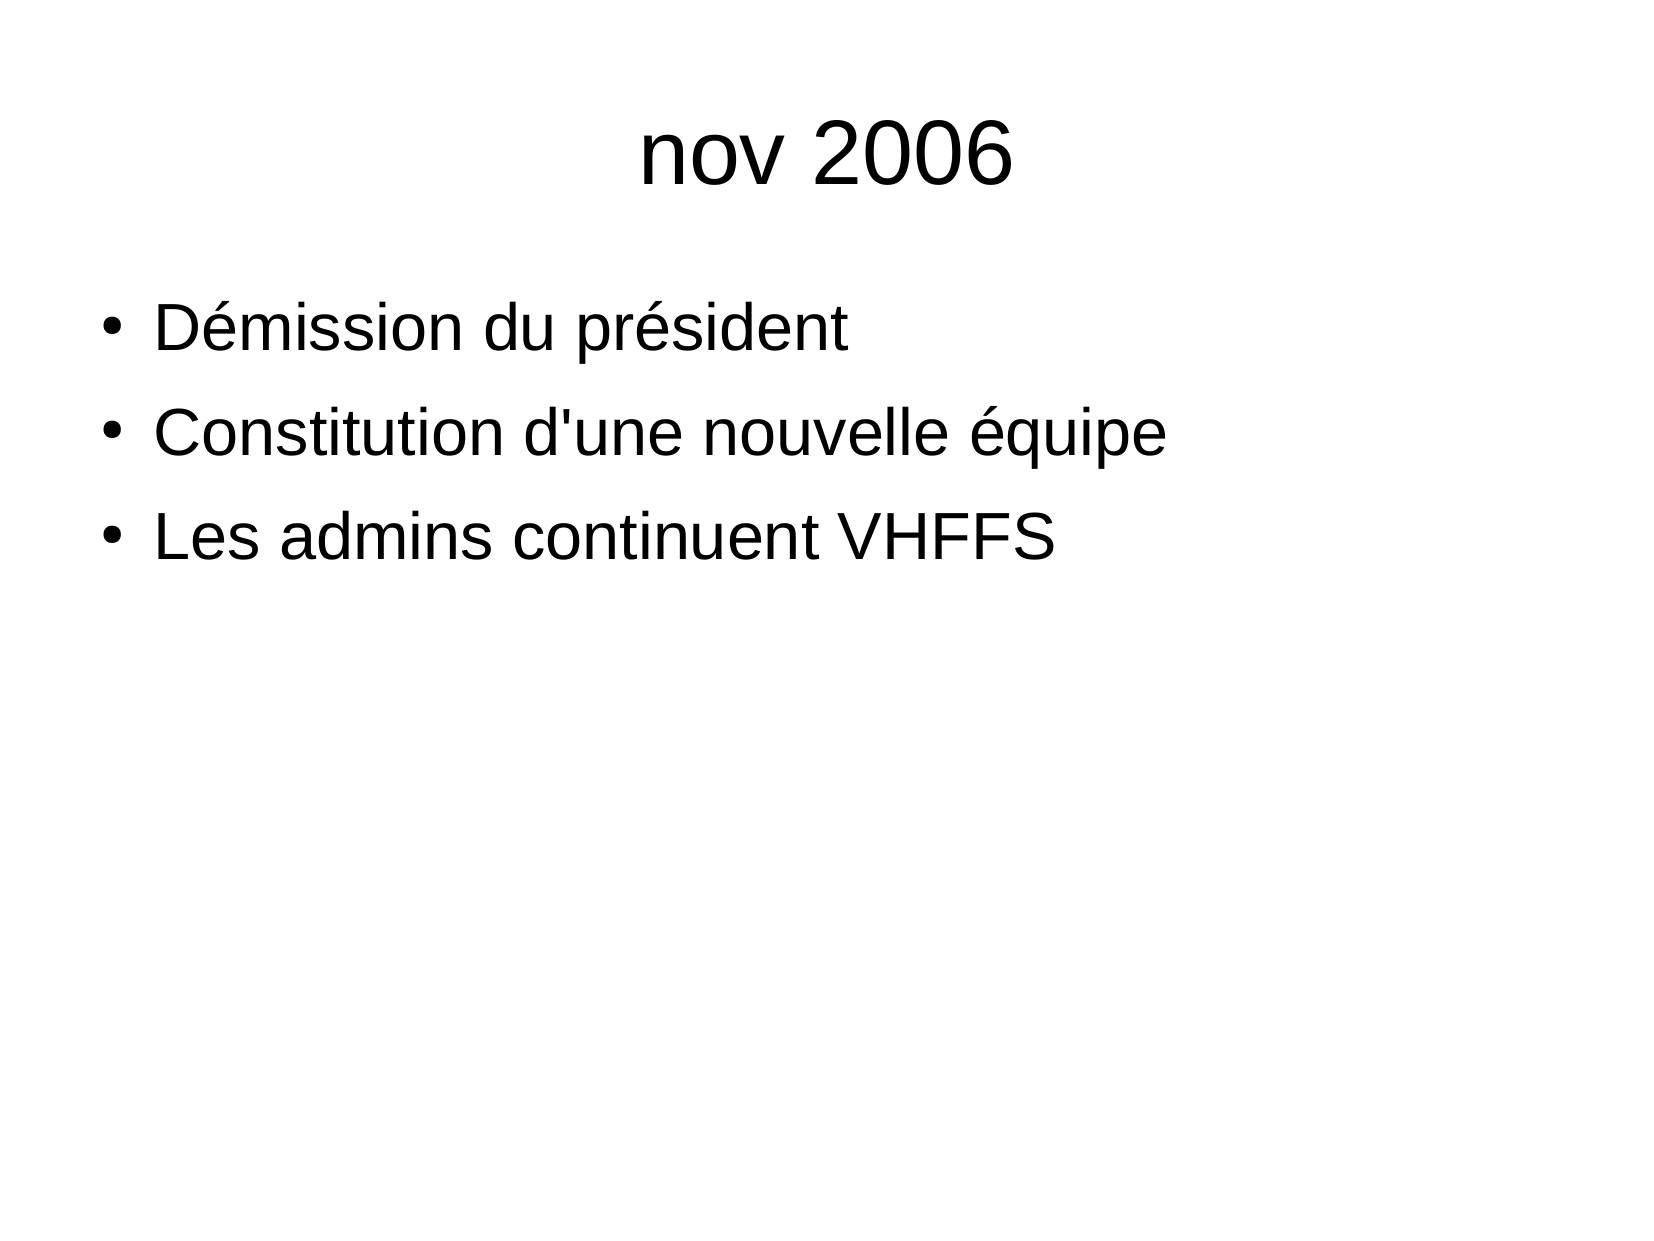

# nov 2006
Démission du président
Constitution d'une nouvelle équipe
Les admins continuent VHFFS